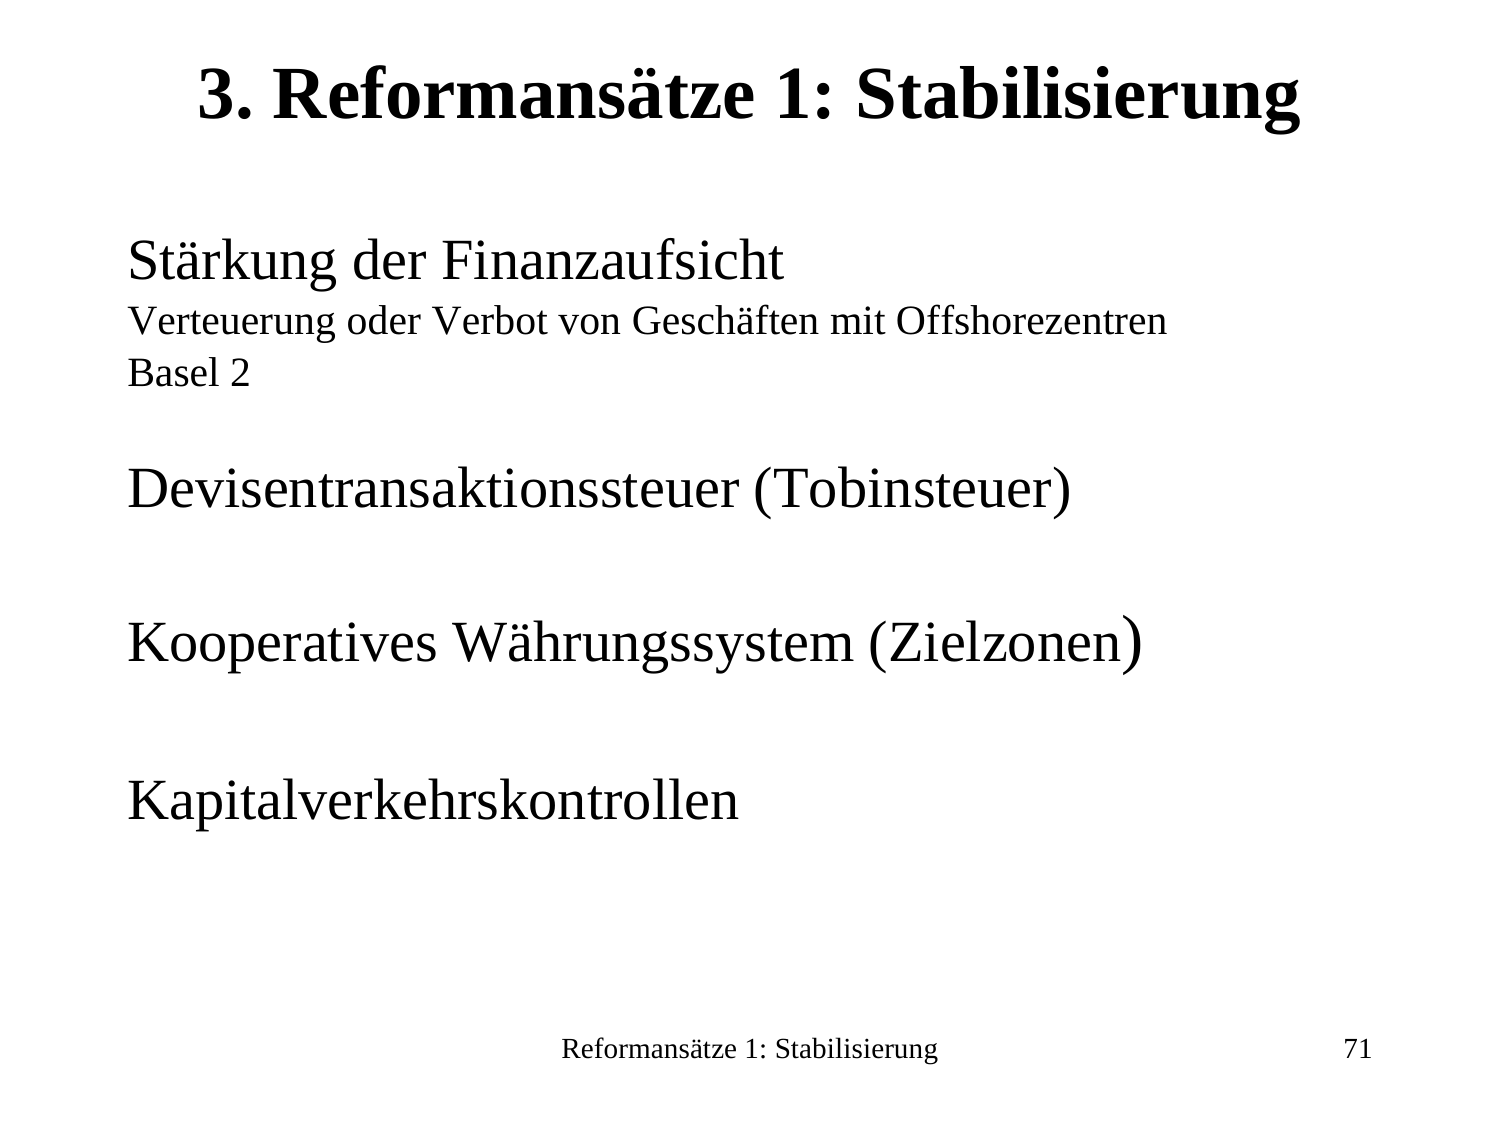

# 3. Reformansätze 1: Stabilisierung
Stärkung der Finanzaufsicht
Verteuerung oder Verbot von Geschäften mit Offshorezentren
Basel 2
Devisentransaktionssteuer (Tobinsteuer)
Kooperatives Währungssystem (Zielzonen)
Kapitalverkehrskontrollen
Reformansätze 1: Stabilisierung
71